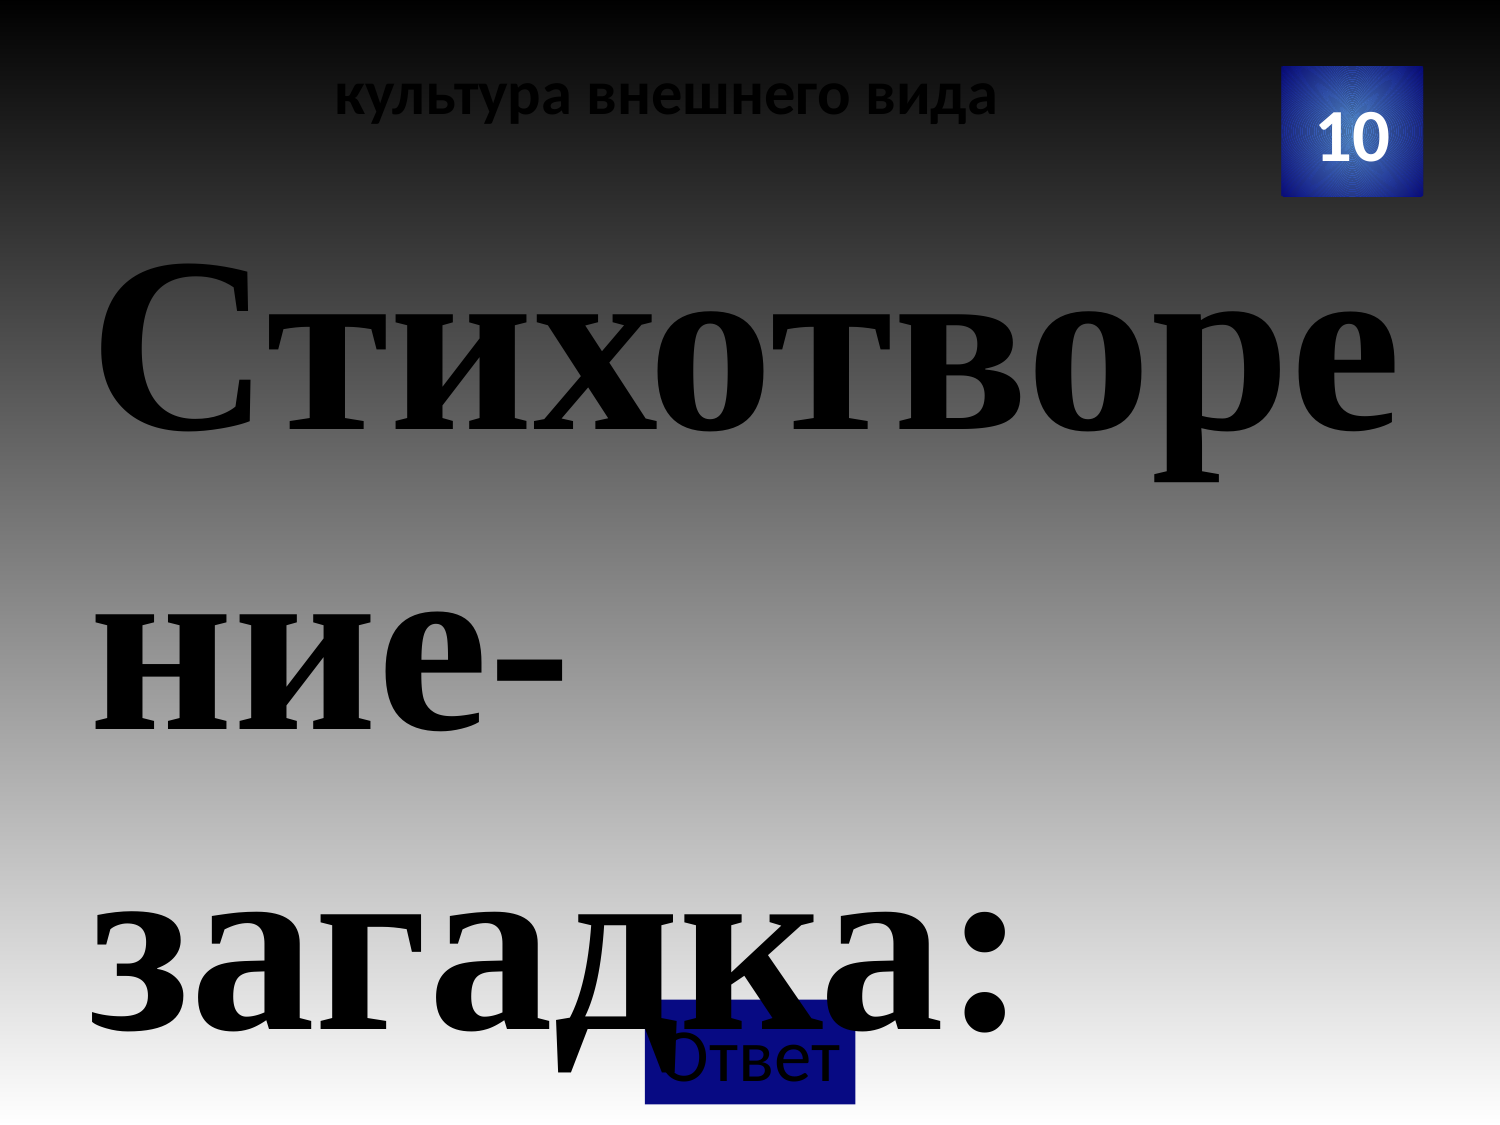

# культура внешнего вида
10
Стихотворение-загадка:
Тротуар ему не нужен, – расстегнувши воротник, по канавам и по лужам он шагает напрямик!
Он портфель нести не хочет – по земле его волочит.
Сполз ремень на левый бок, из штанины вырван клок.
Мне признаться не понятно, что он делал? Где он был?
Как на лбу возникли пятна фиолетовых чернил?
Почему на брюках глина? Почему фуражка блином и расстегнут воротник.
Кто он, этот ученик?